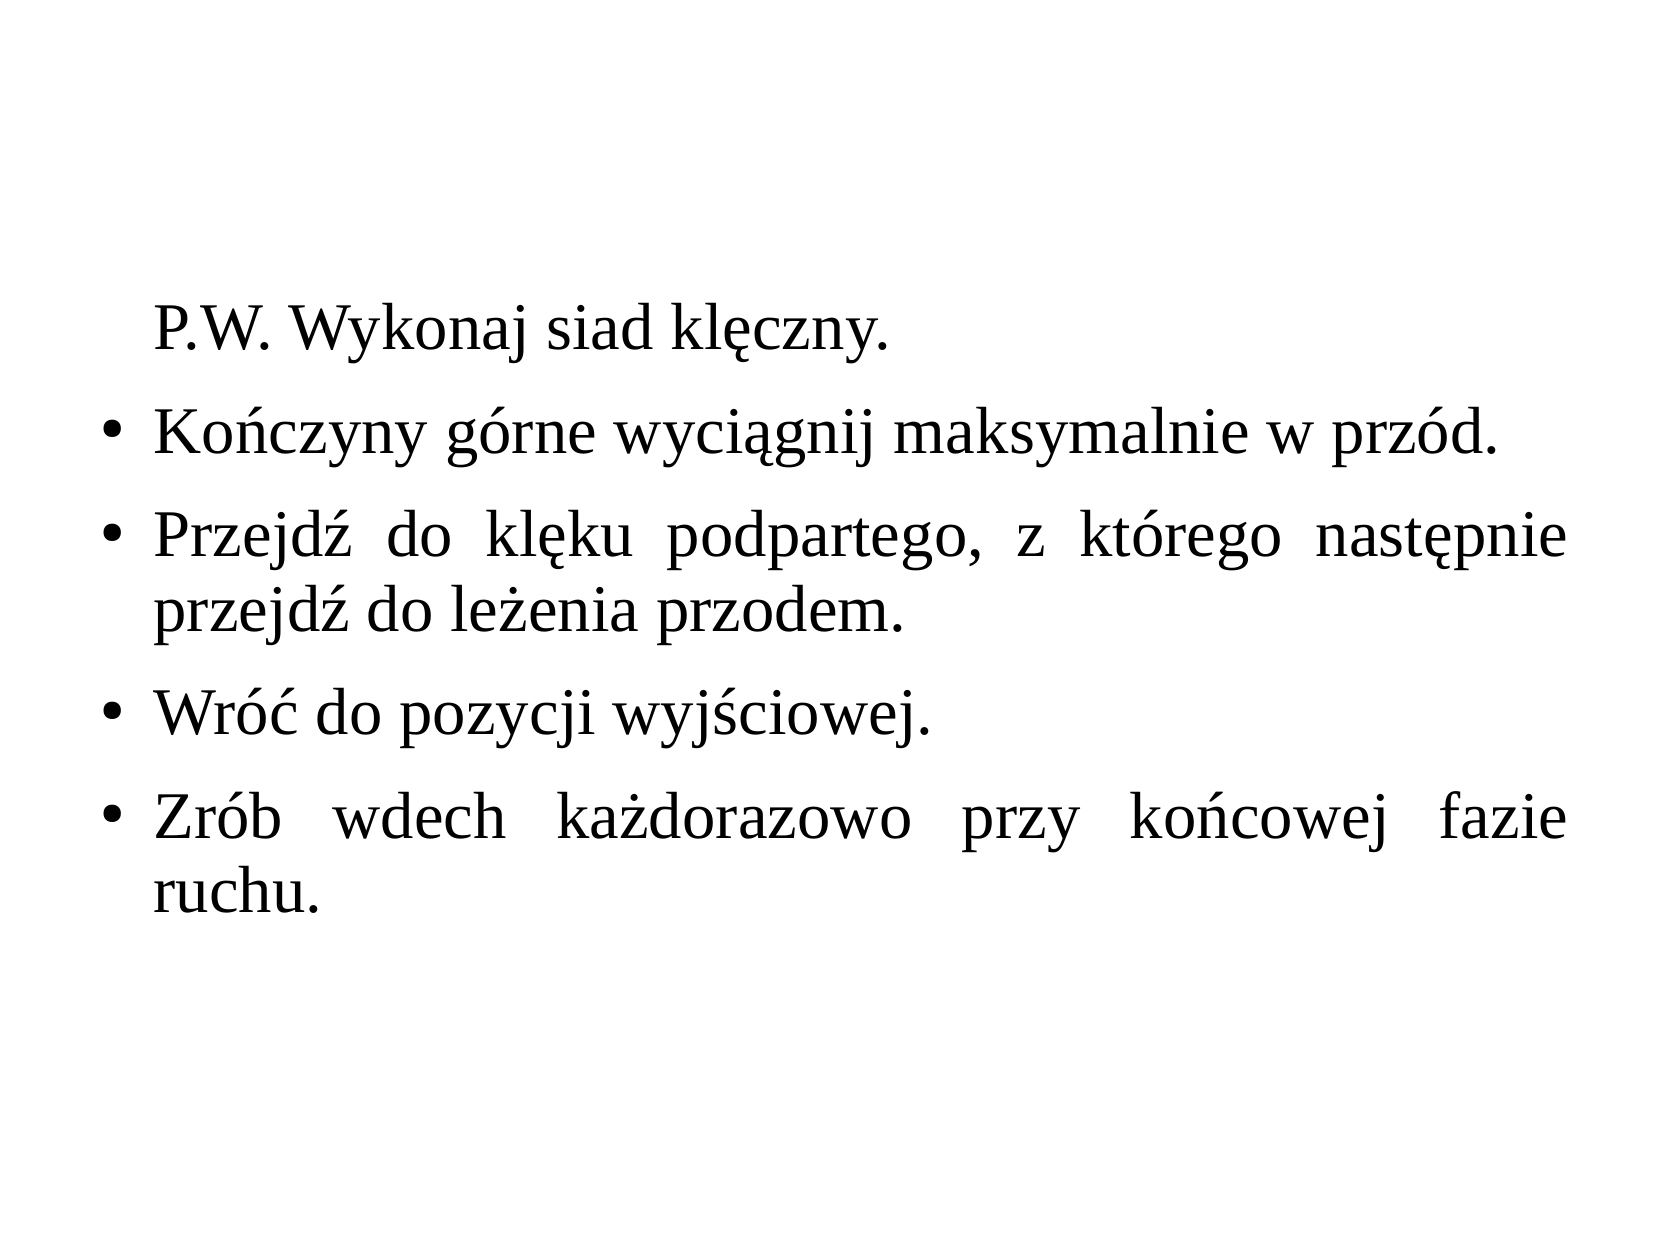

#
P.W. Wykonaj siad klęczny.
Kończyny górne wyciągnij maksymalnie w przód.
Przejdź do klęku podpartego, z którego następnie przejdź do leżenia przodem.
Wróć do pozycji wyjściowej.
Zrób wdech każdorazowo przy końcowej fazie ruchu.